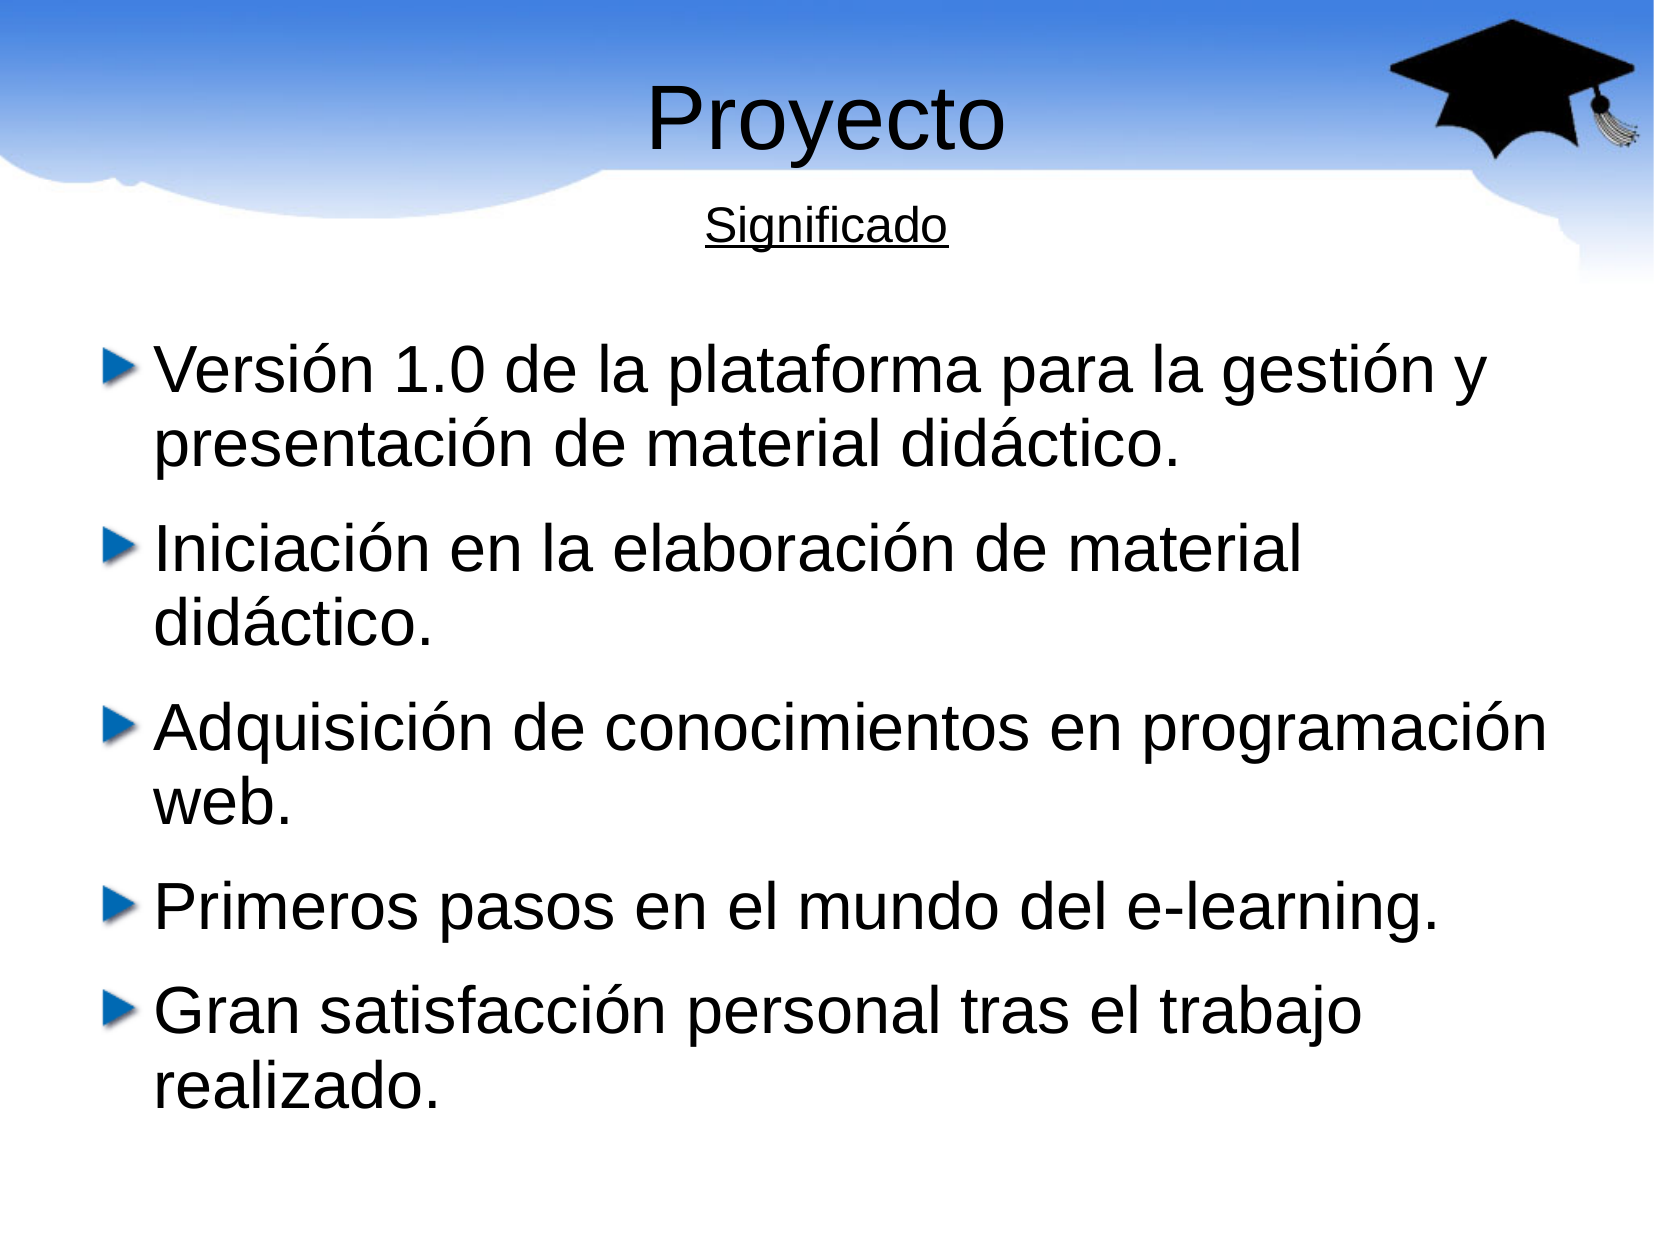

# Proyecto Significado
Versión 1.0 de la plataforma para la gestión y presentación de material didáctico.
Iniciación en la elaboración de material didáctico.
Adquisición de conocimientos en programación web.
Primeros pasos en el mundo del e-learning.
Gran satisfacción personal tras el trabajo realizado.